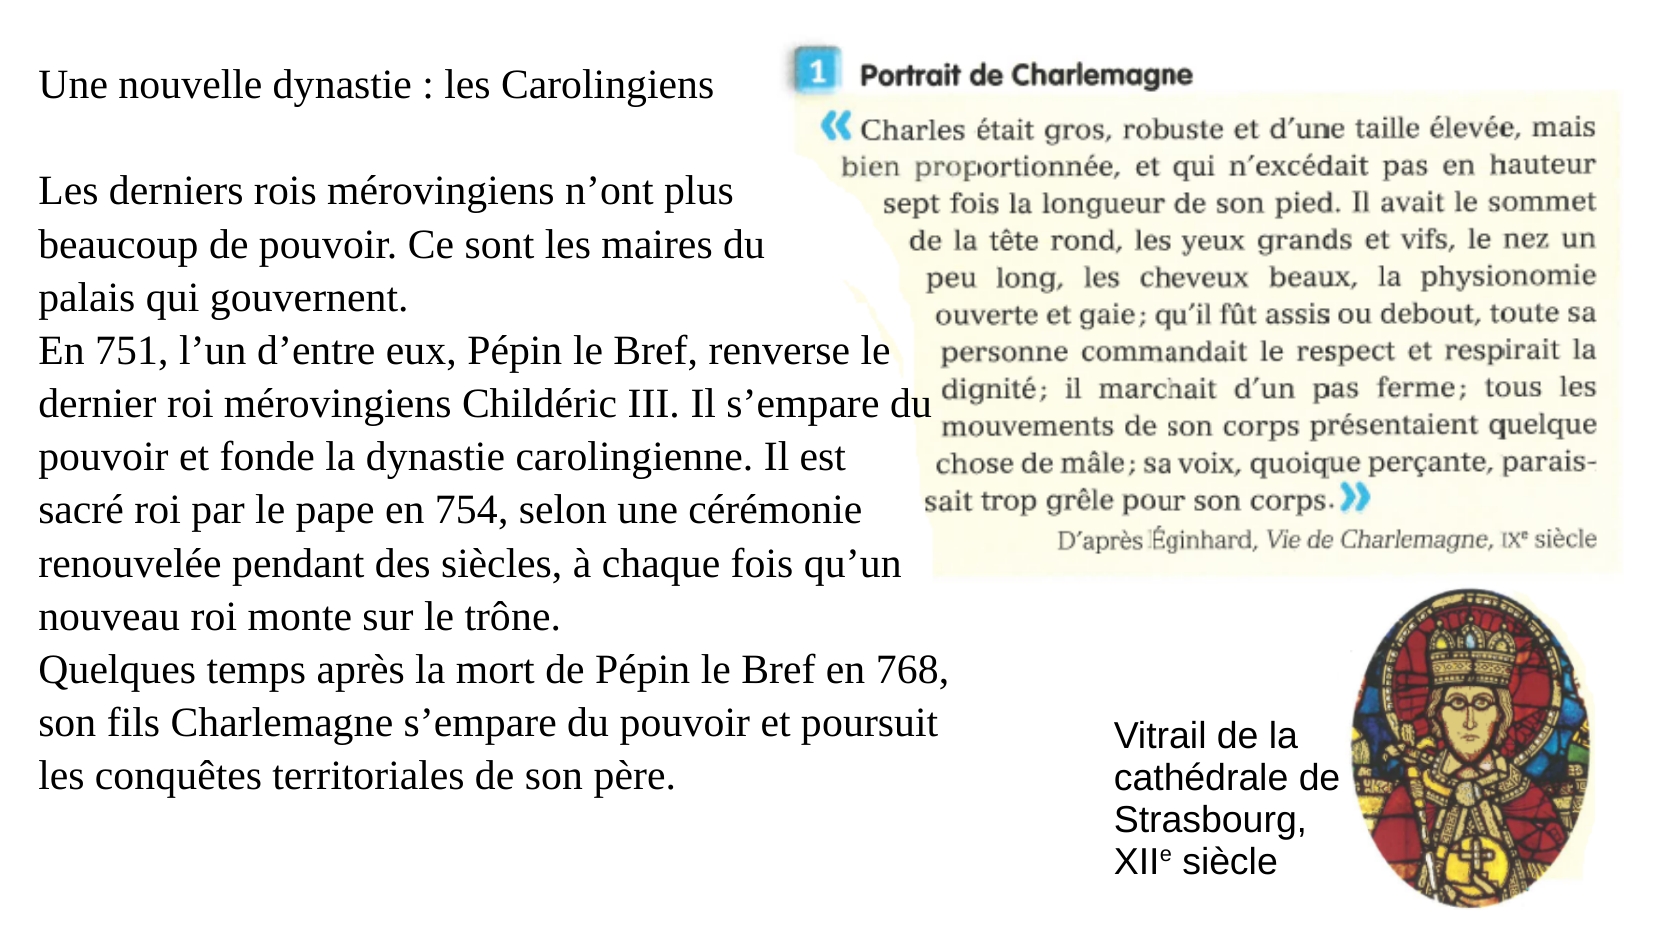

Une nouvelle dynastie : les Carolingiens
Les derniers rois mérovingiens n’ont plus
beaucoup de pouvoir. Ce sont les maires du
palais qui gouvernent.
En 751, l’un d’entre eux, Pépin le Bref, renverse le dernier roi mérovingiens Childéric III. Il s’empare du pouvoir et fonde la dynastie carolingienne. Il est
sacré roi par le pape en 754, selon une cérémonie renouvelée pendant des siècles, à chaque fois qu’un nouveau roi monte sur le trône.
Quelques temps après la mort de Pépin le Bref en 768, son fils Charlemagne s’empare du pouvoir et poursuit les conquêtes territoriales de son père.
Vitrail de la cathédrale de Strasbourg, XIIe siècle